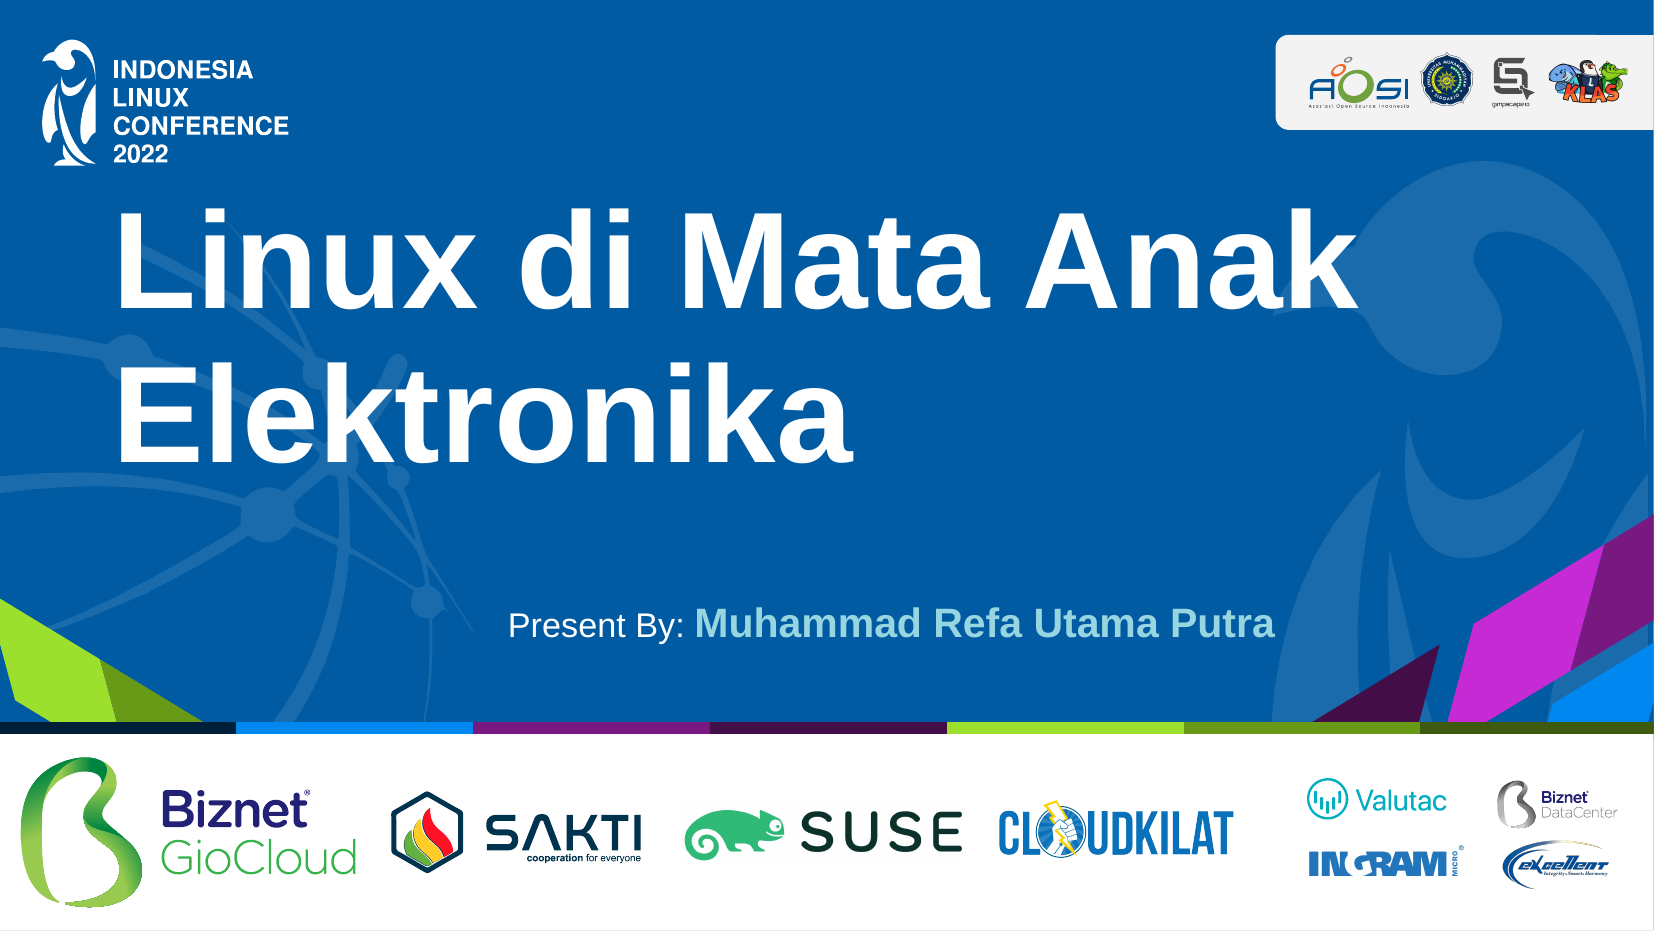

Linux di Mata Anak Elektronika
# Present By: Muhammad Refa Utama Putra